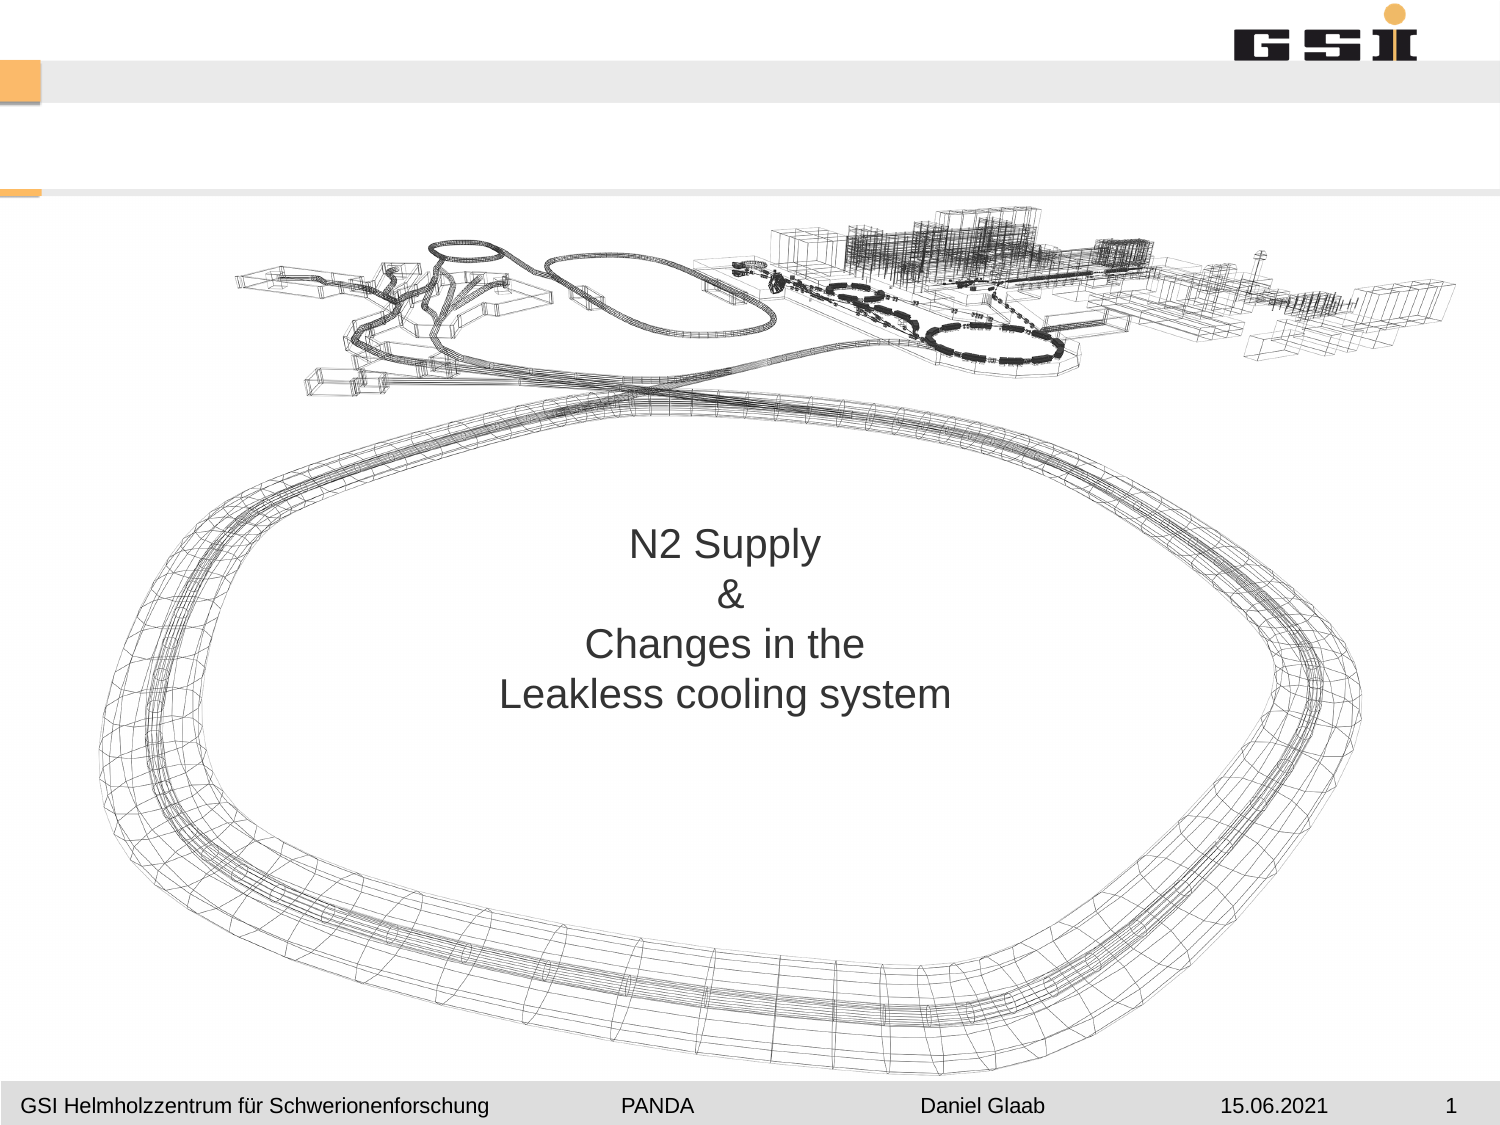

N2 Supply
&
Changes in the
Leakless cooling system
GSI Helmholzzentrum für Schwerionenforschung PANDA 		Daniel Glaab 		15.06.2021		1